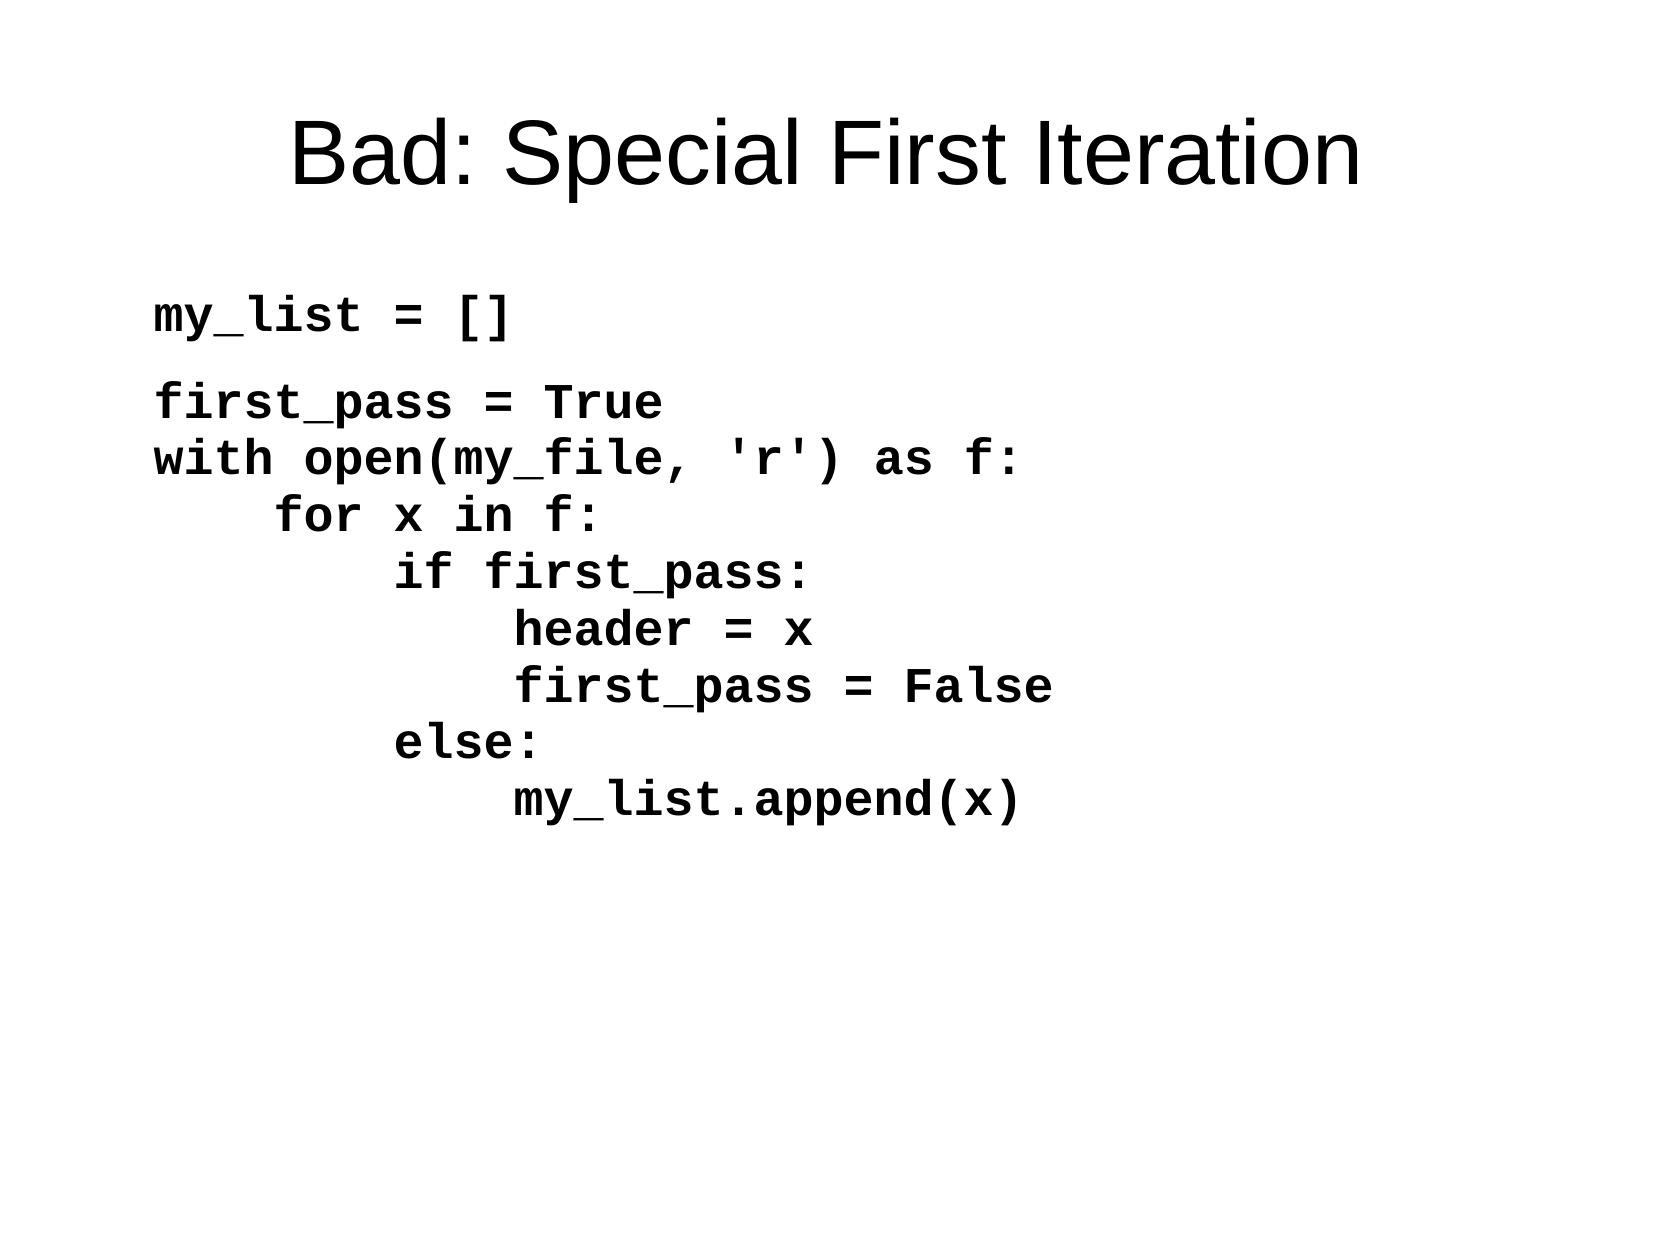

# Bad: Special First Iteration
my_list = []
first_pass = True
with open(my_file, 'r') as f:
 for x in f:
 if first_pass:
 header = x
 first_pass = False
 else:
 my_list.append(x)